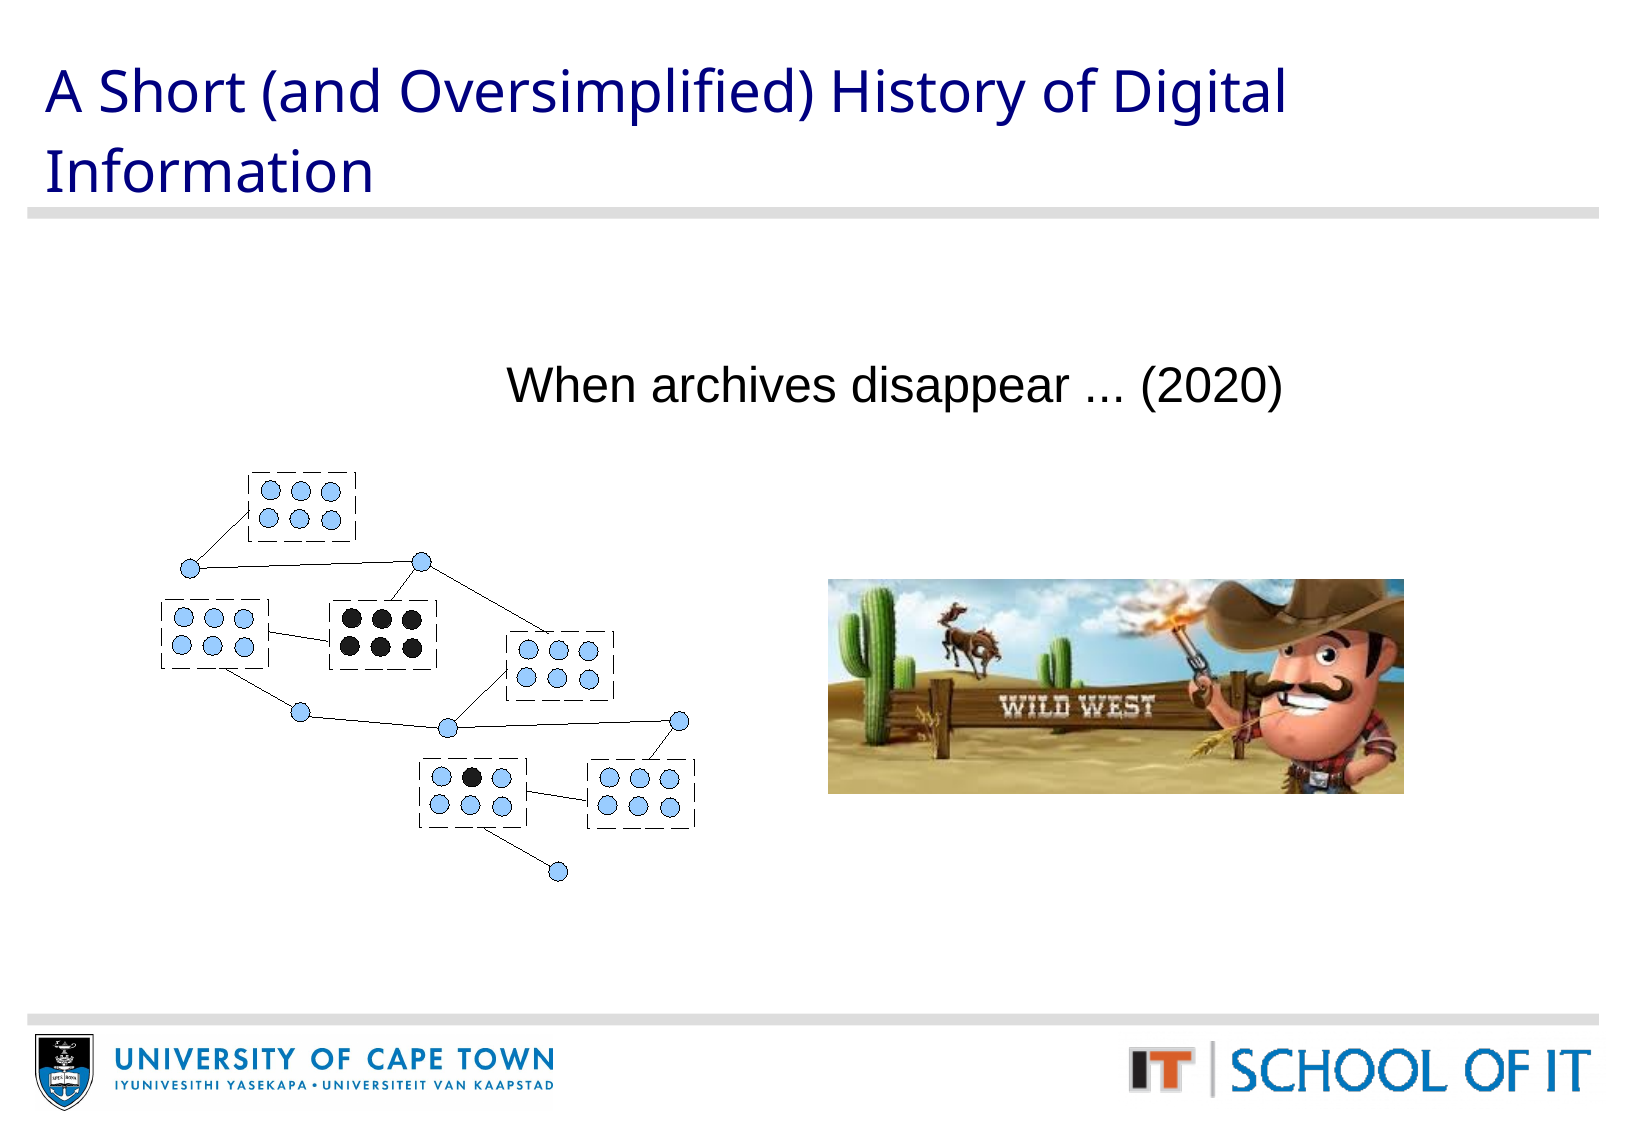

# A Short (and Oversimplified) History of Digital Information
When archives disappear ... (2020)